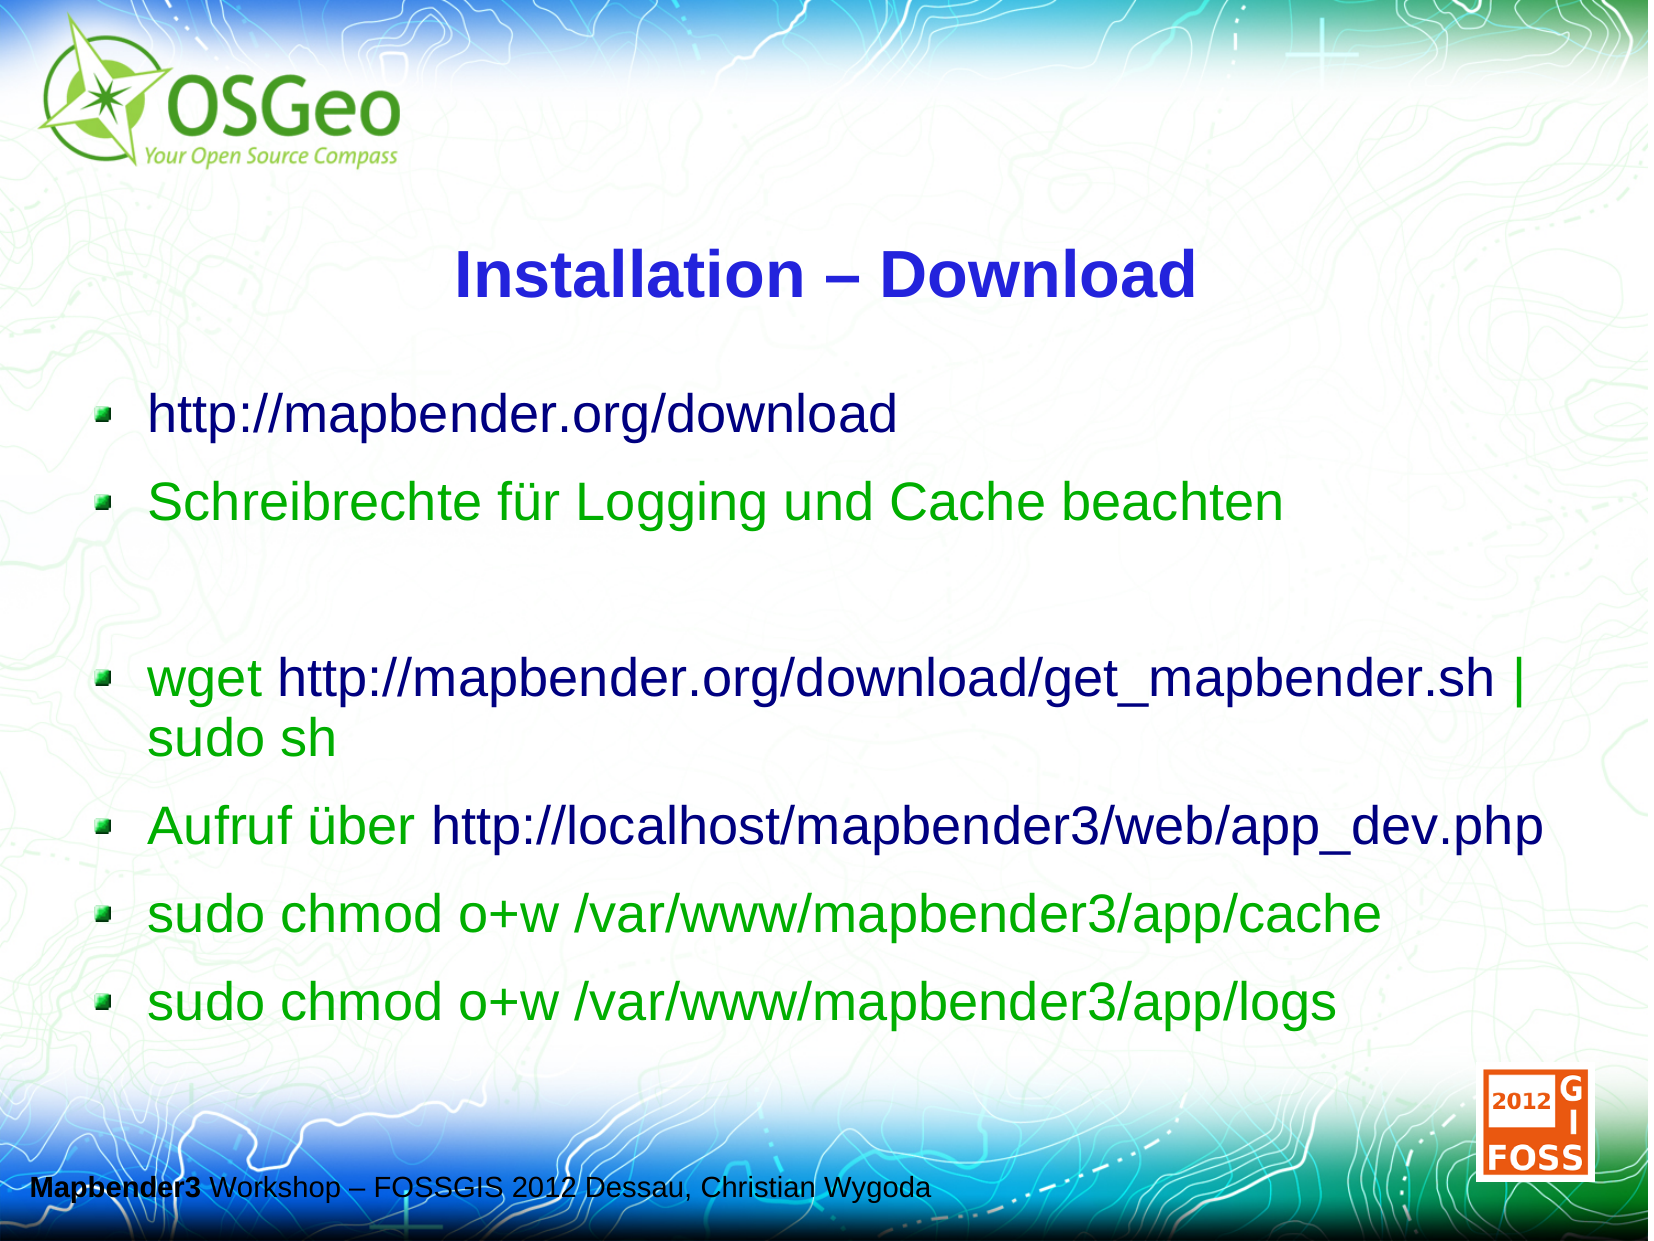

# Installation – Download
http://mapbender.org/download
Schreibrechte für Logging und Cache beachten
wget http://mapbender.org/download/get_mapbender.sh | sudo sh
Aufruf über http://localhost/mapbender3/web/app_dev.php
sudo chmod o+w /var/www/mapbender3/app/cache
sudo chmod o+w /var/www/mapbender3/app/logs